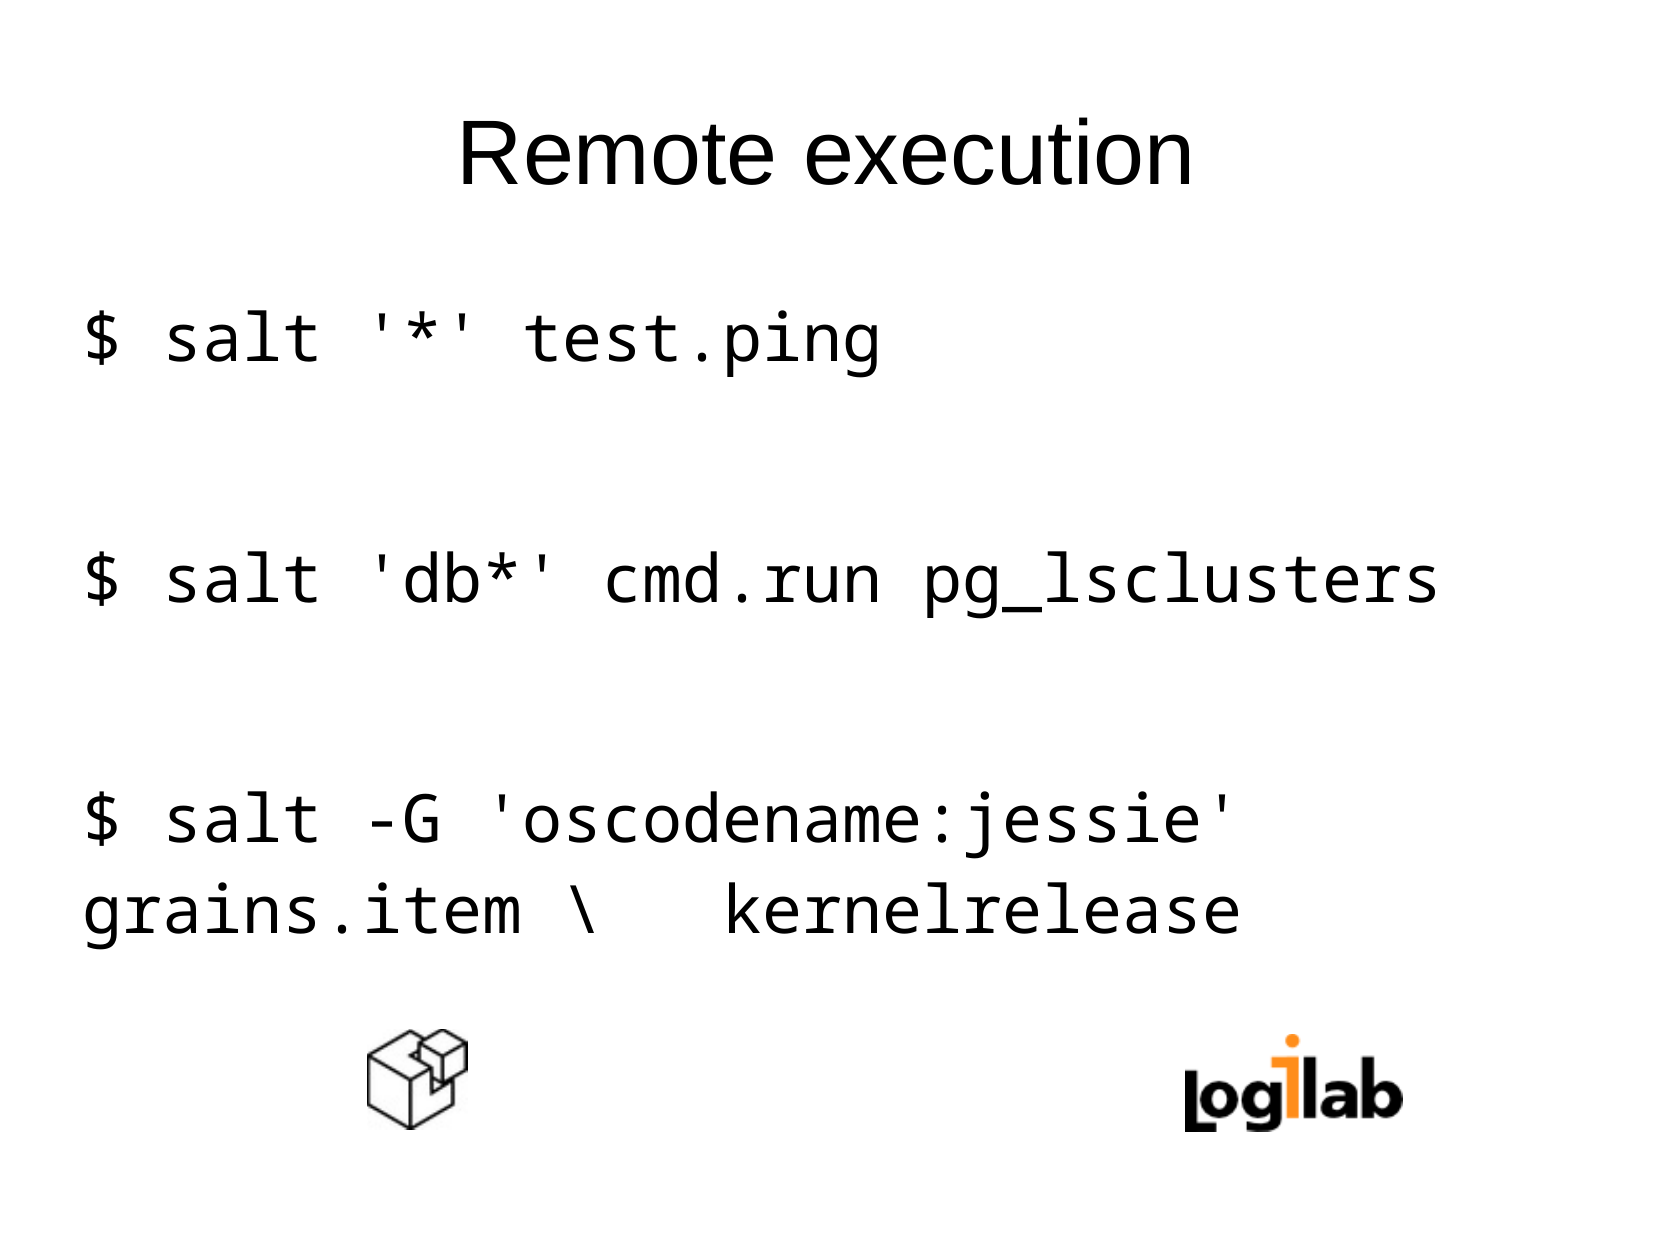

# Remote execution
$ salt '*' test.ping
$ salt 'db*' cmd.run pg_lsclusters
$ salt -G 'oscodename:jessie' grains.item \ kernelrelease